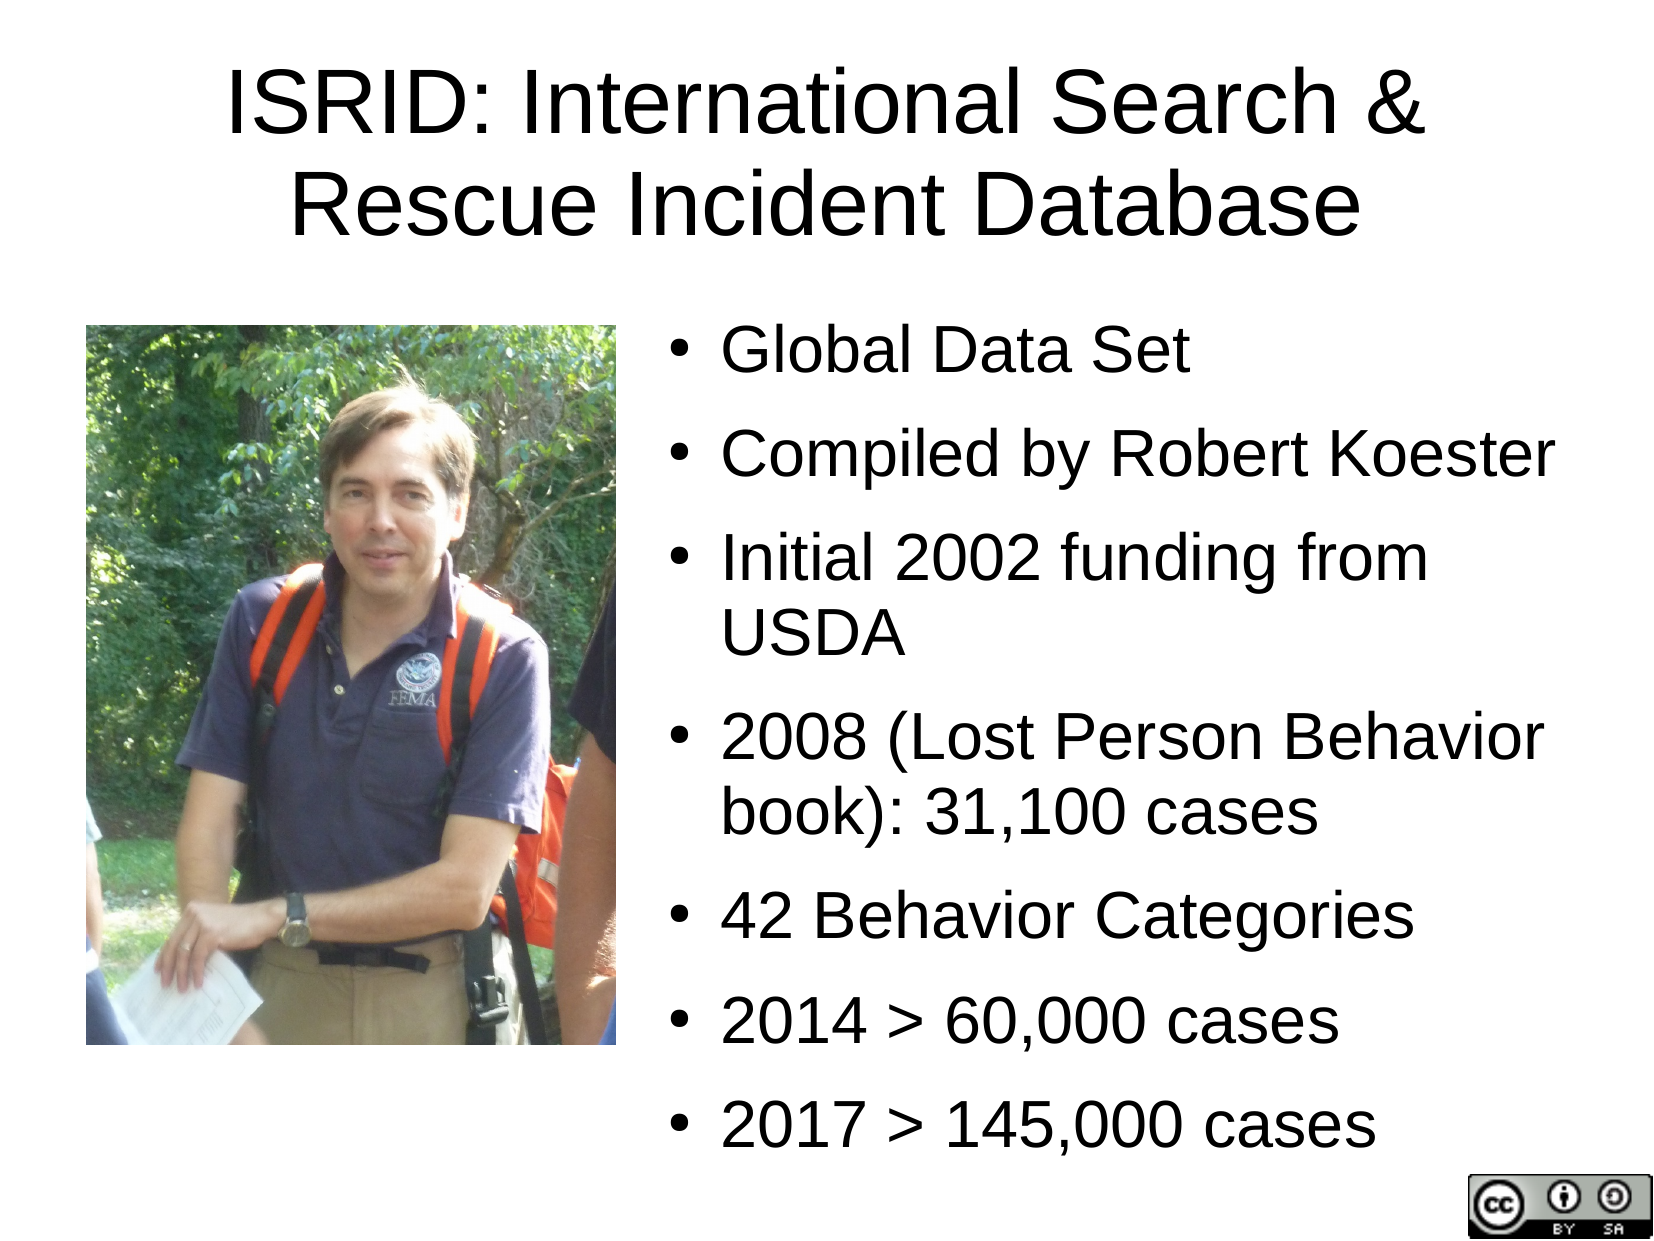

# ISRID: International Search & Rescue Incident Database
Global Data Set
Compiled by Robert Koester
Initial 2002 funding from USDA
2008 (Lost Person Behavior book): 31,100 cases
42 Behavior Categories
2014 > 60,000 cases
2017 > 145,000 cases